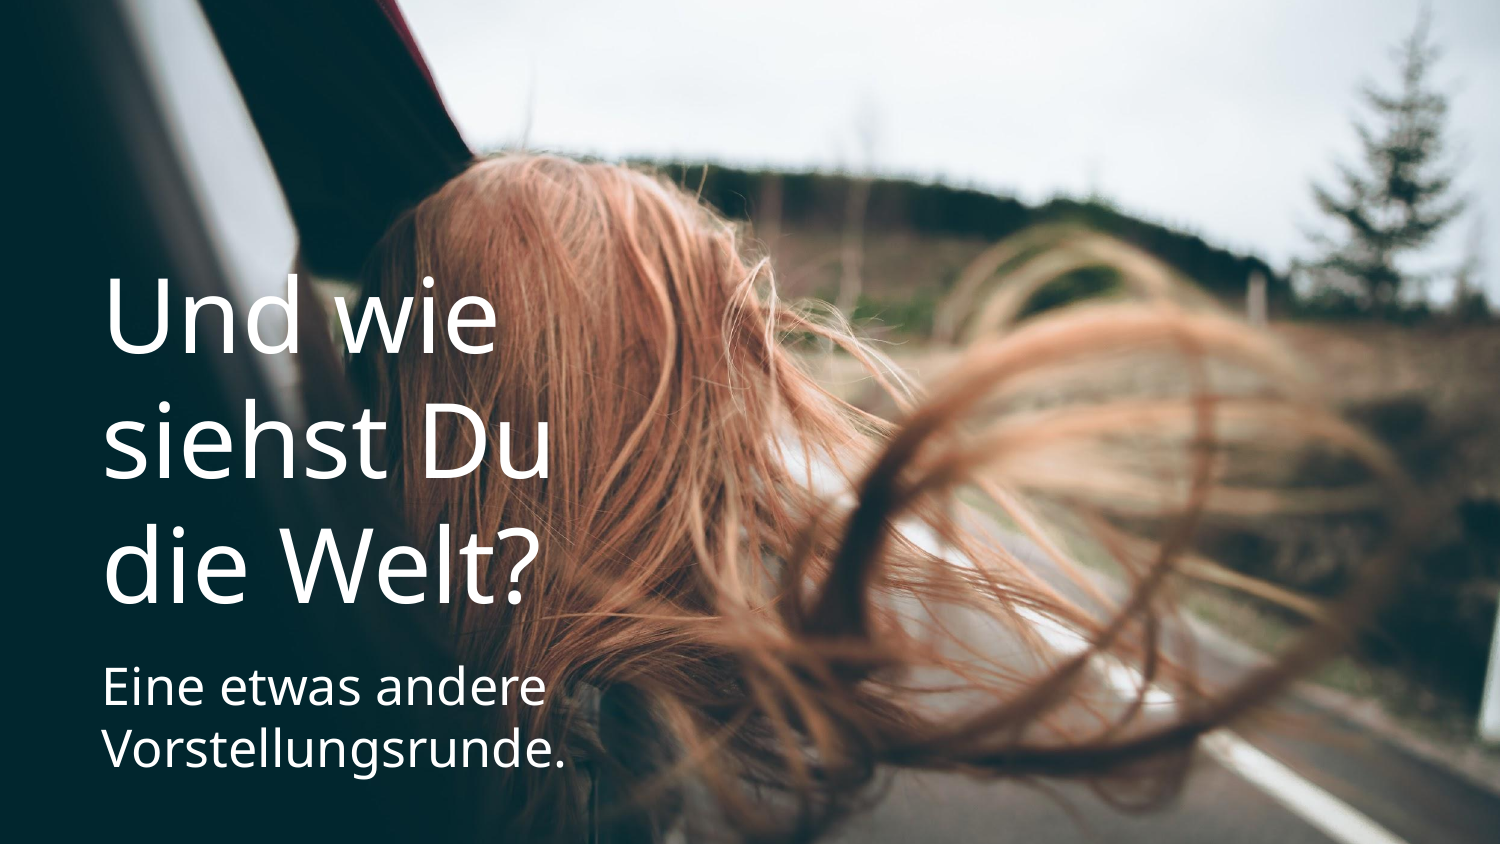

Und wie
siehst Du
die Welt?
Eine etwas andere Vorstellungsrunde.